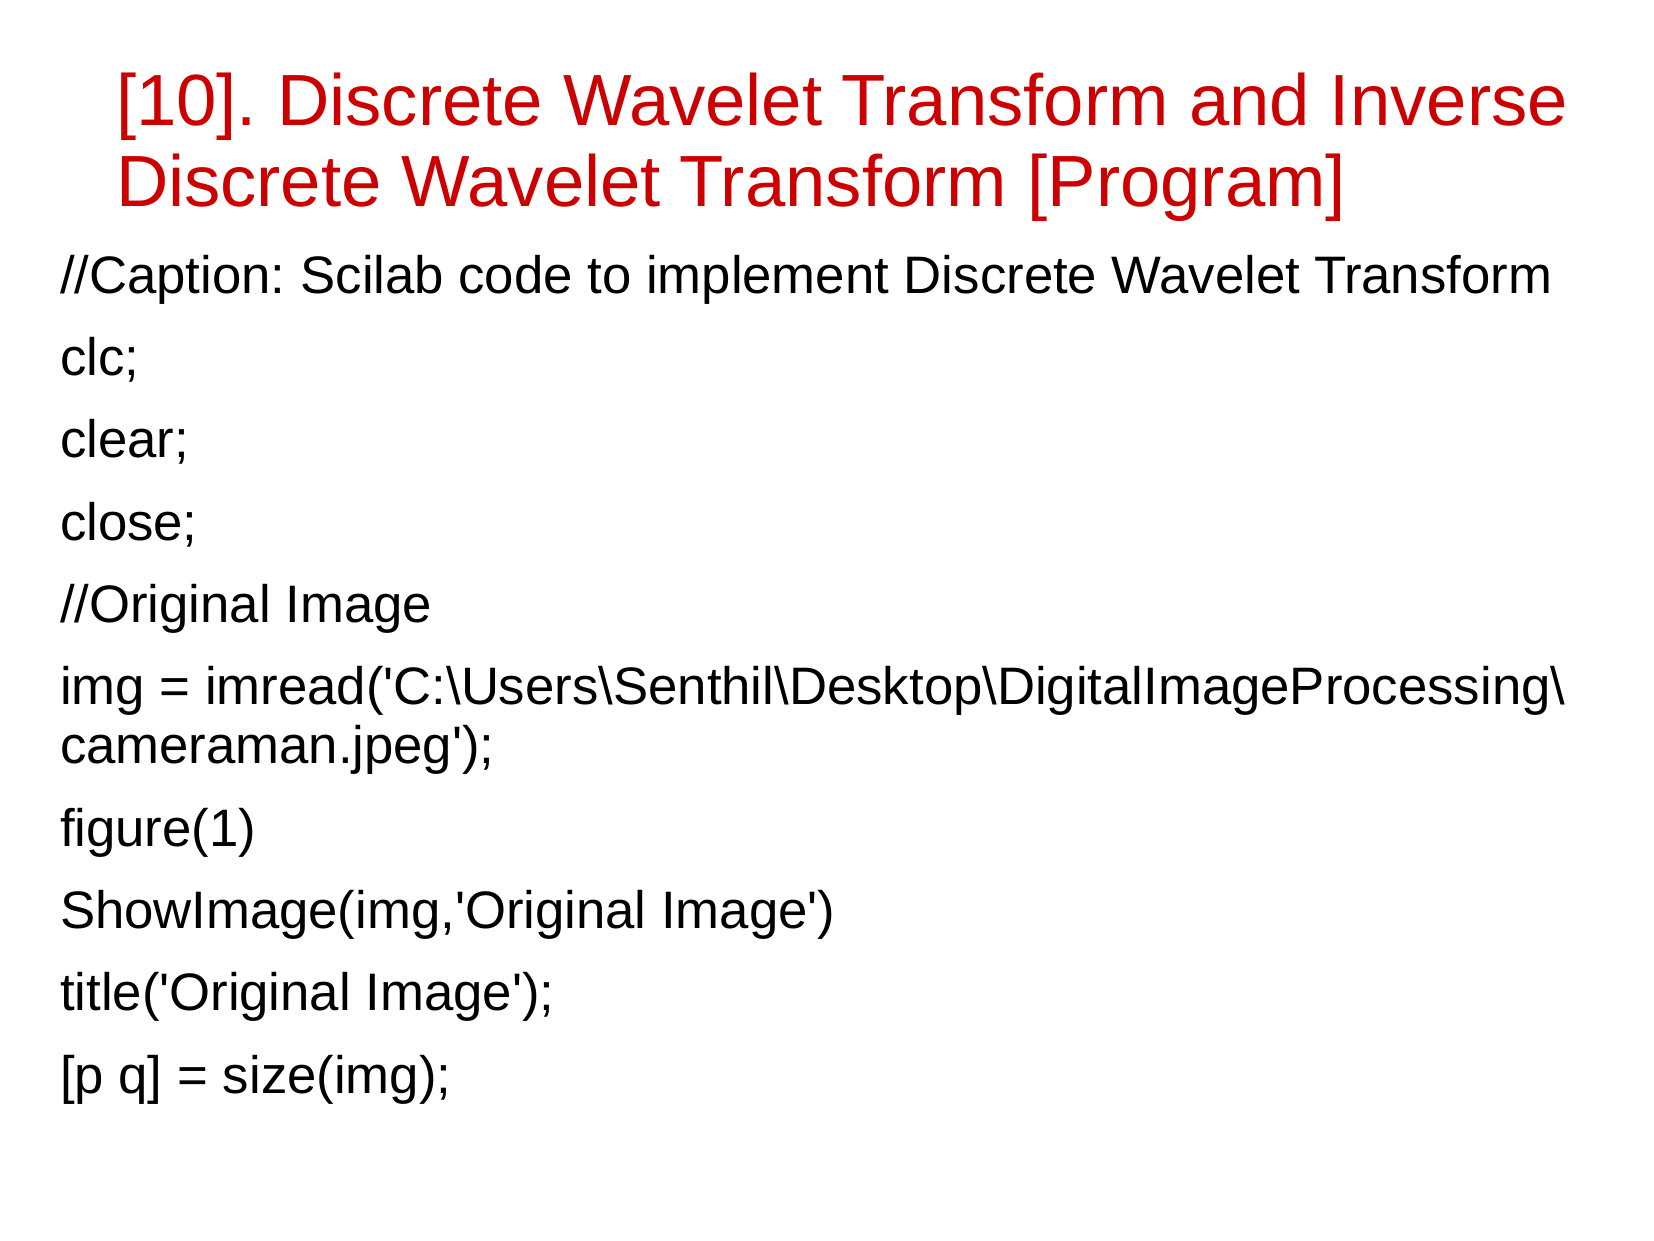

# [10]. Discrete Wavelet Transform and Inverse Discrete Wavelet Transform [Program]
//Caption: Scilab code to implement Discrete Wavelet Transform
clc;
clear;
close;
//Original Image
img = imread('C:\Users\Senthil\Desktop\DigitalImageProcessing\cameraman.jpeg');
figure(1)
ShowImage(img,'Original Image')
title('Original Image');
[p q] = size(img);